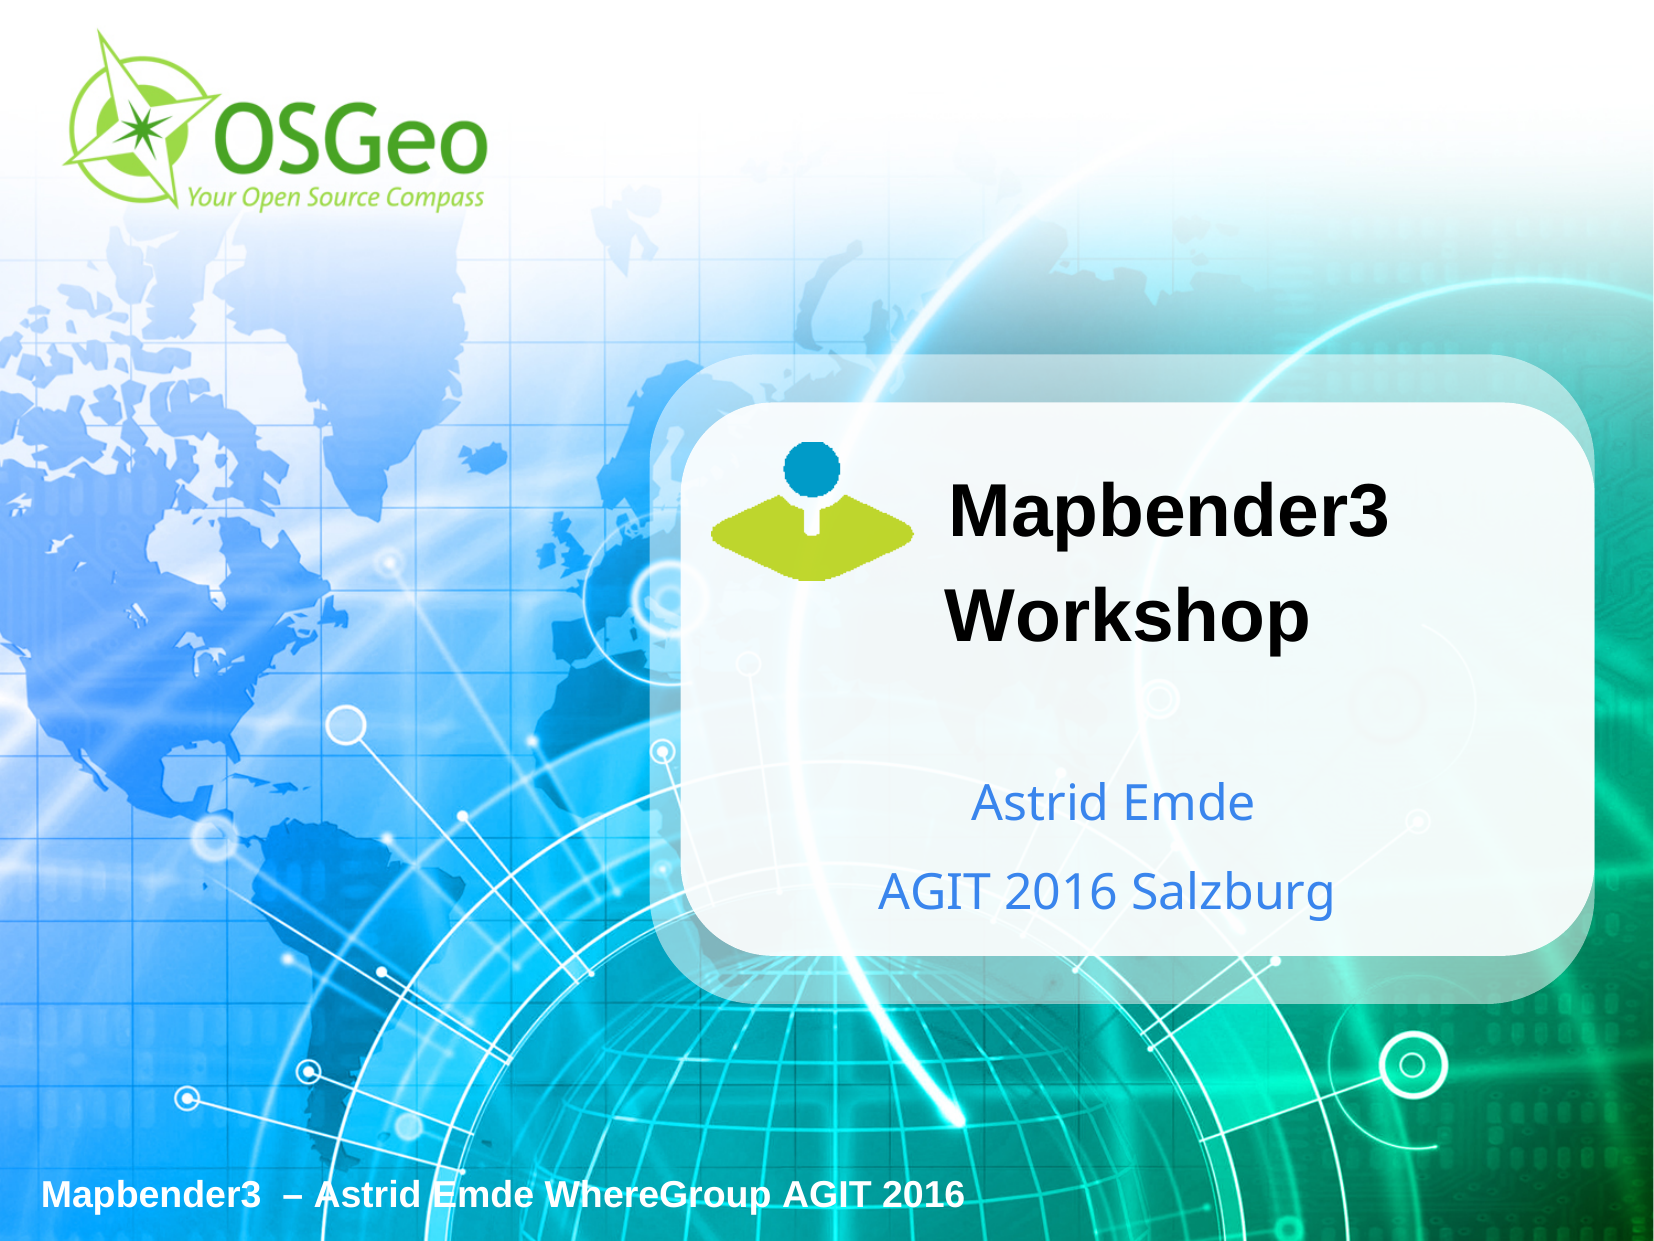

Mapbender3
 Workshop
 Astrid Emde
AGIT 2016 Salzburg